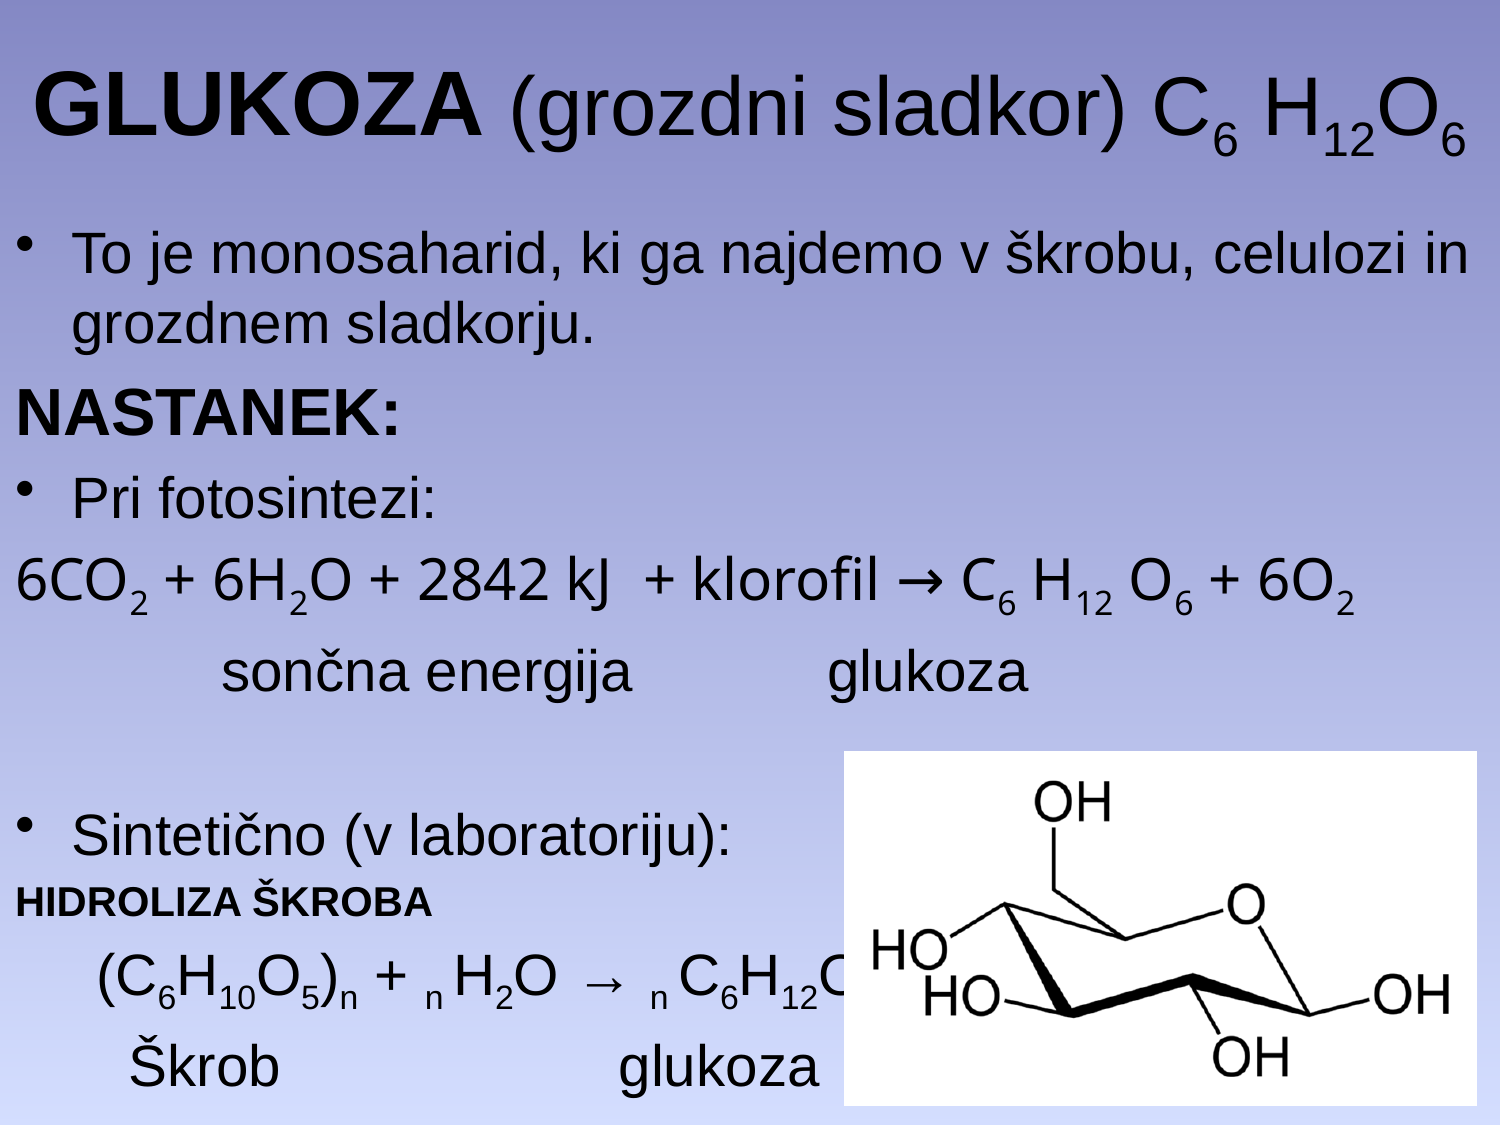

# GLUKOZA (grozdni sladkor) C6 H12O6
To je monosaharid, ki ga najdemo v škrobu, celulozi in grozdnem sladkorju.
NASTANEK:
Pri fotosintezi:
6CO2 + 6H2O + 2842 kJ + klorofil → C6 H12 O6 + 6O2
			sončna energija 	 glukoza
Sintetično (v laboratoriju):
HIDROLIZA ŠKROBA
 (C6H10O5)n + n H2O → n C6H12O6
 Škrob	 	 glukoza